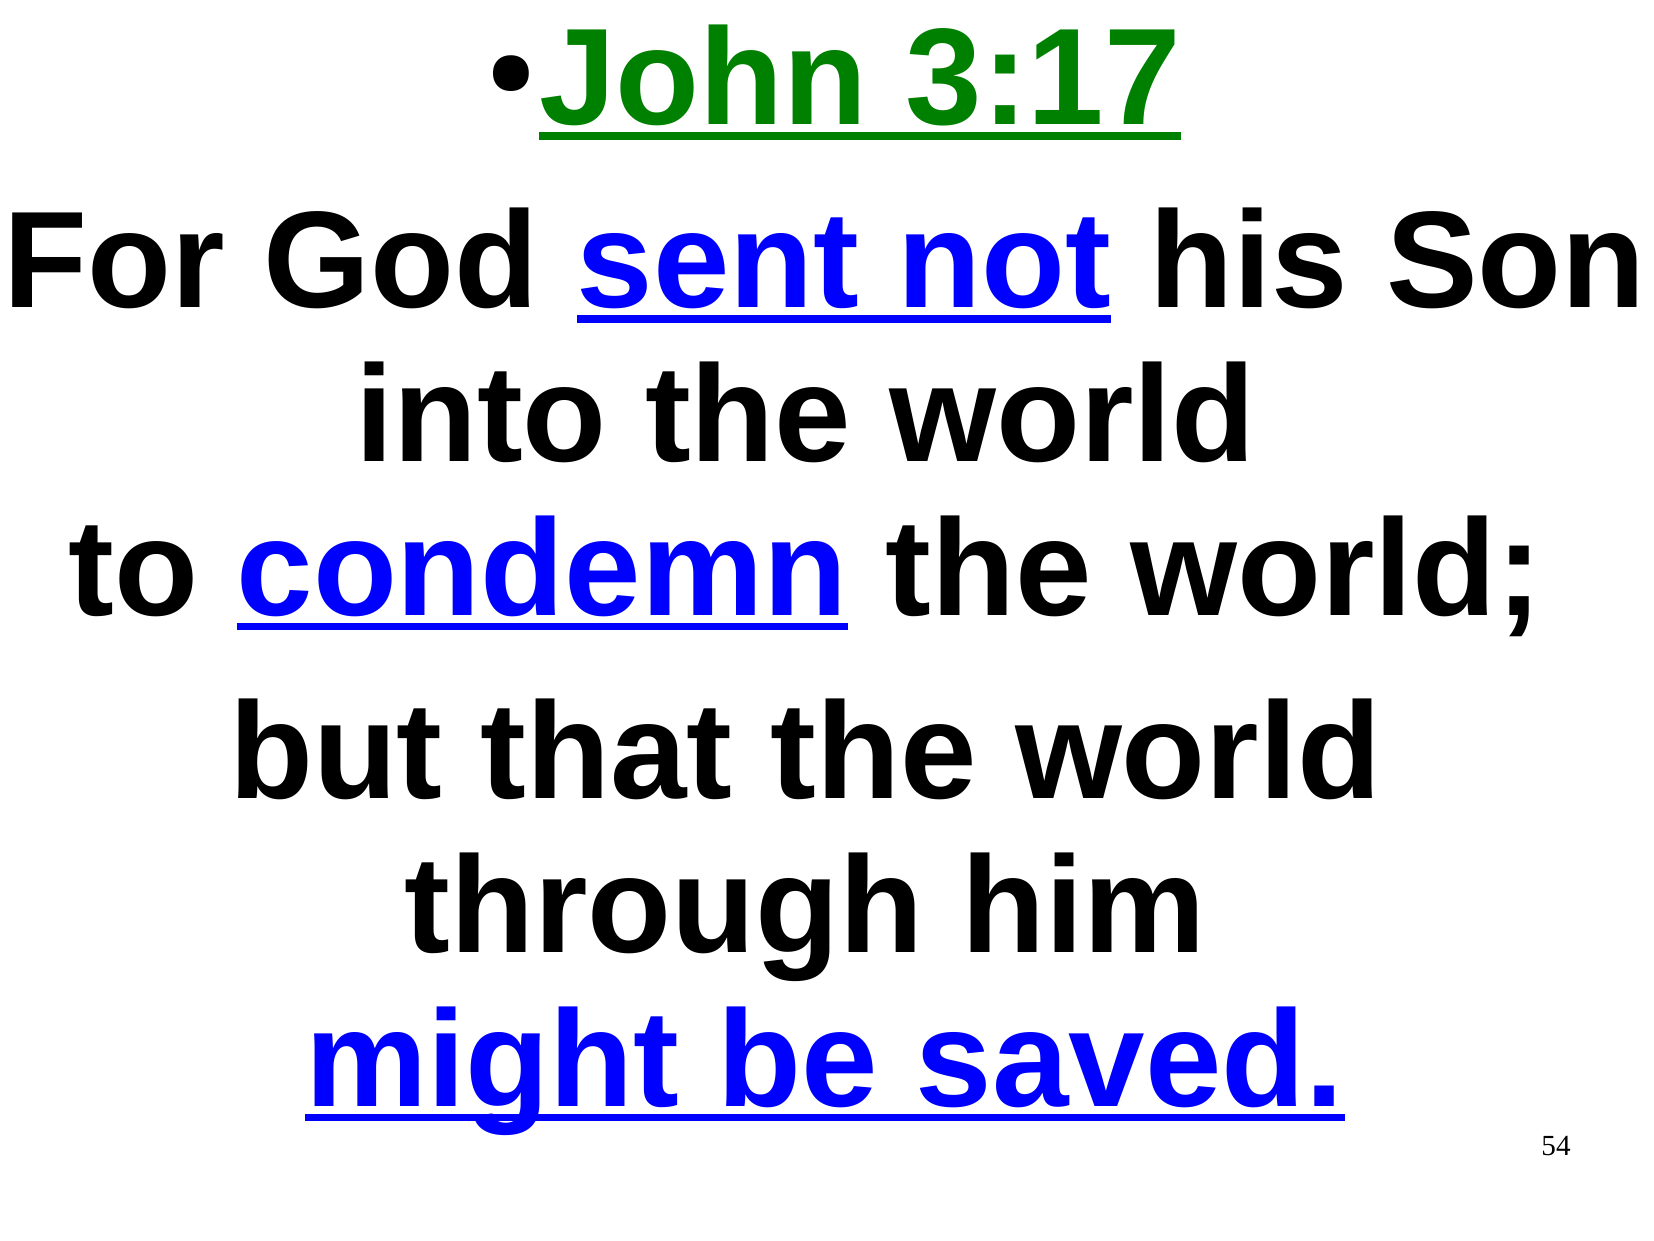

# John 3:17
For God sent not his Son into the world
to condemn the world;
but that the world
through him
might be saved.
54